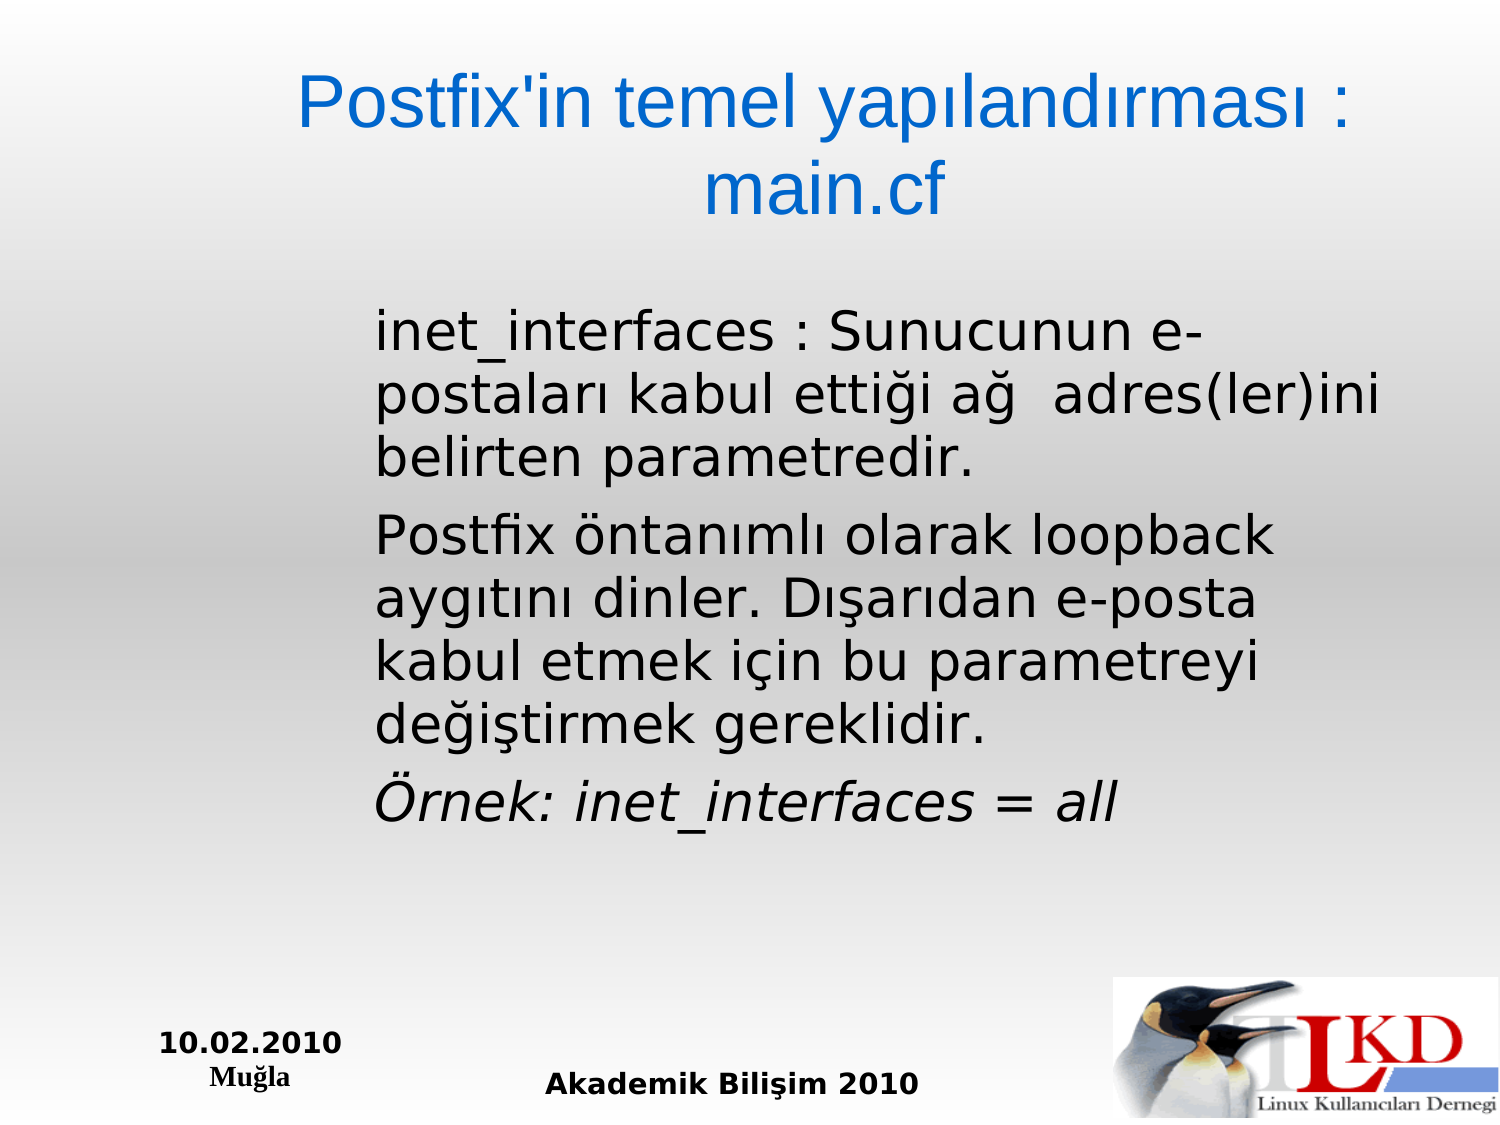

# Postfix'in temel yapılandırması : main.cf
inet_interfaces : Sunucunun e-postaları kabul ettiği ağ adres(ler)ini belirten parametredir.
Postfix öntanımlı olarak loopback aygıtını dinler. Dışarıdan e-posta kabul etmek için bu parametreyi değiştirmek gereklidir.
Örnek: inet_interfaces = all